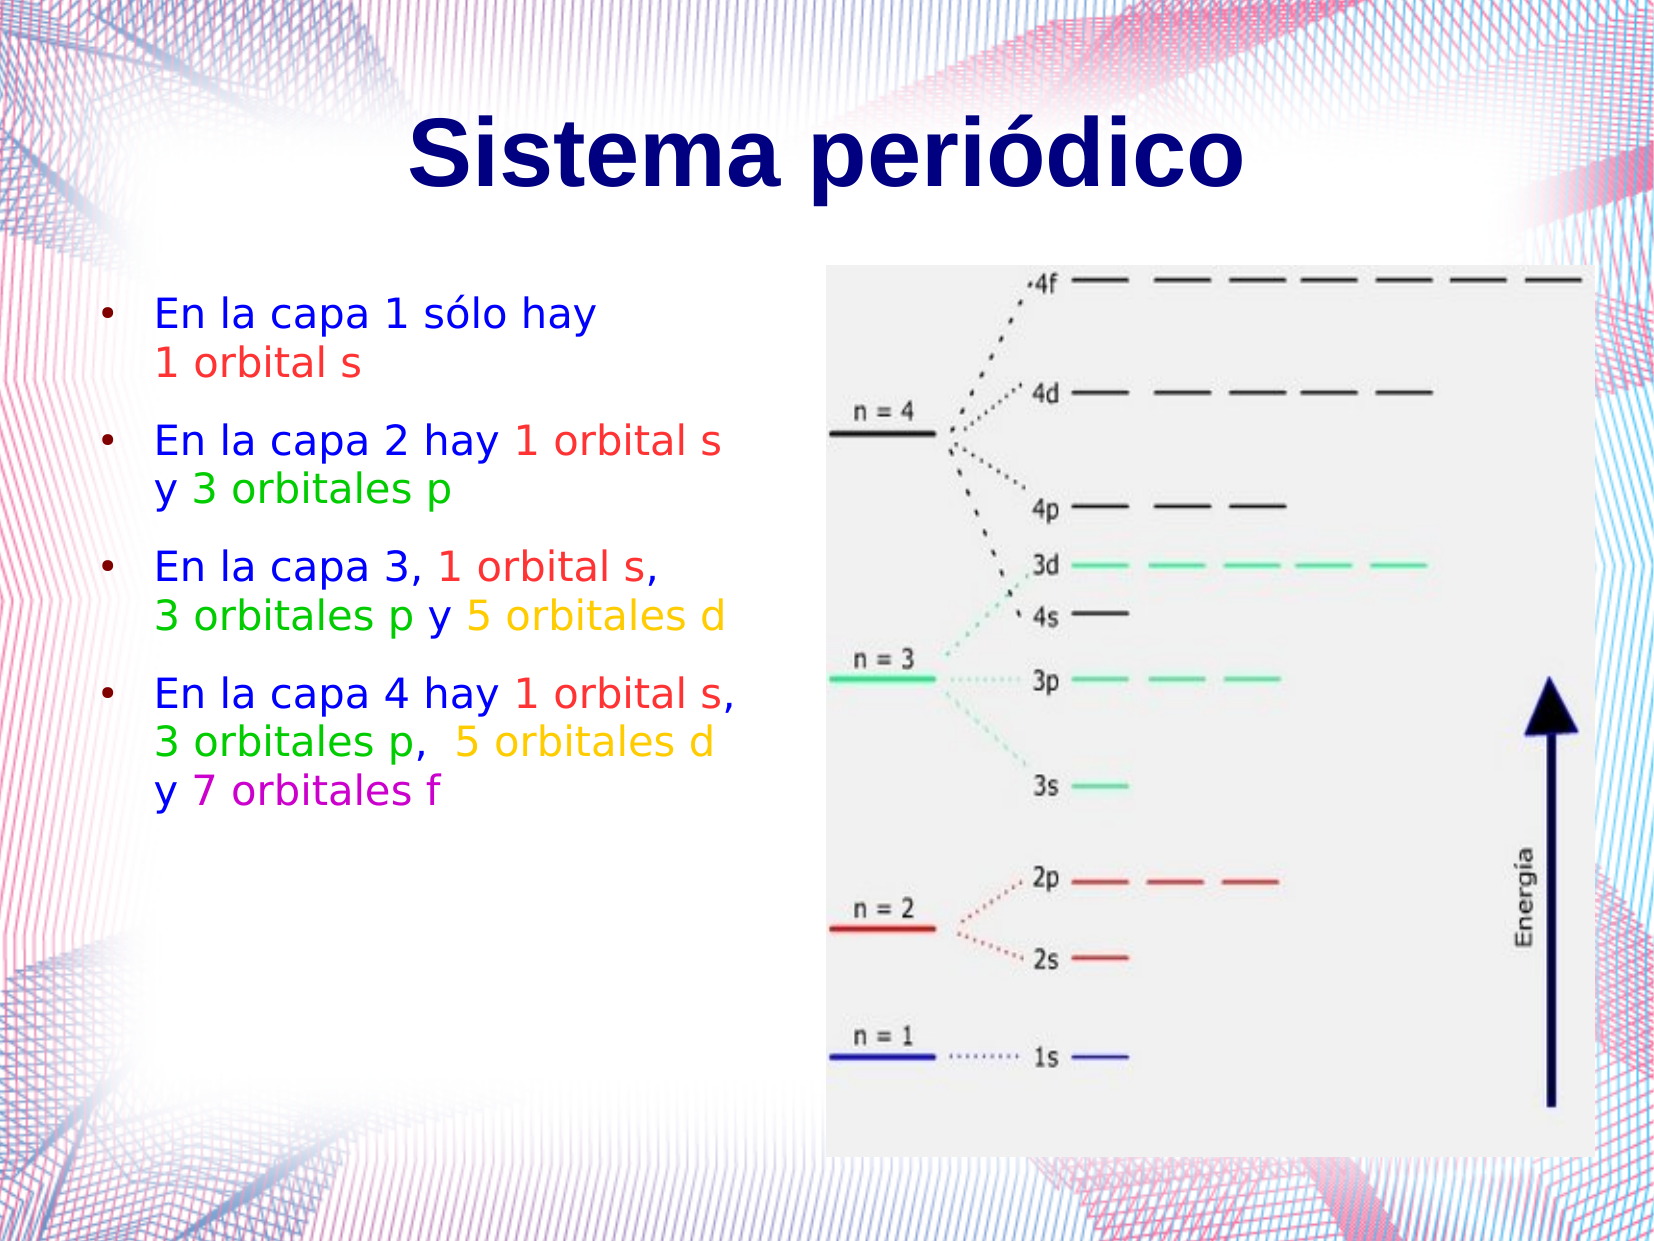

# Sistema periódico
En la capa 1 sólo hay 1 orbital s
En la capa 2 hay 1 orbital s y 3 orbitales p
En la capa 3, 1 orbital s, 3 orbitales p y 5 orbitales d
En la capa 4 hay 1 orbital s, 3 orbitales p, 5 orbitales d y 7 orbitales f